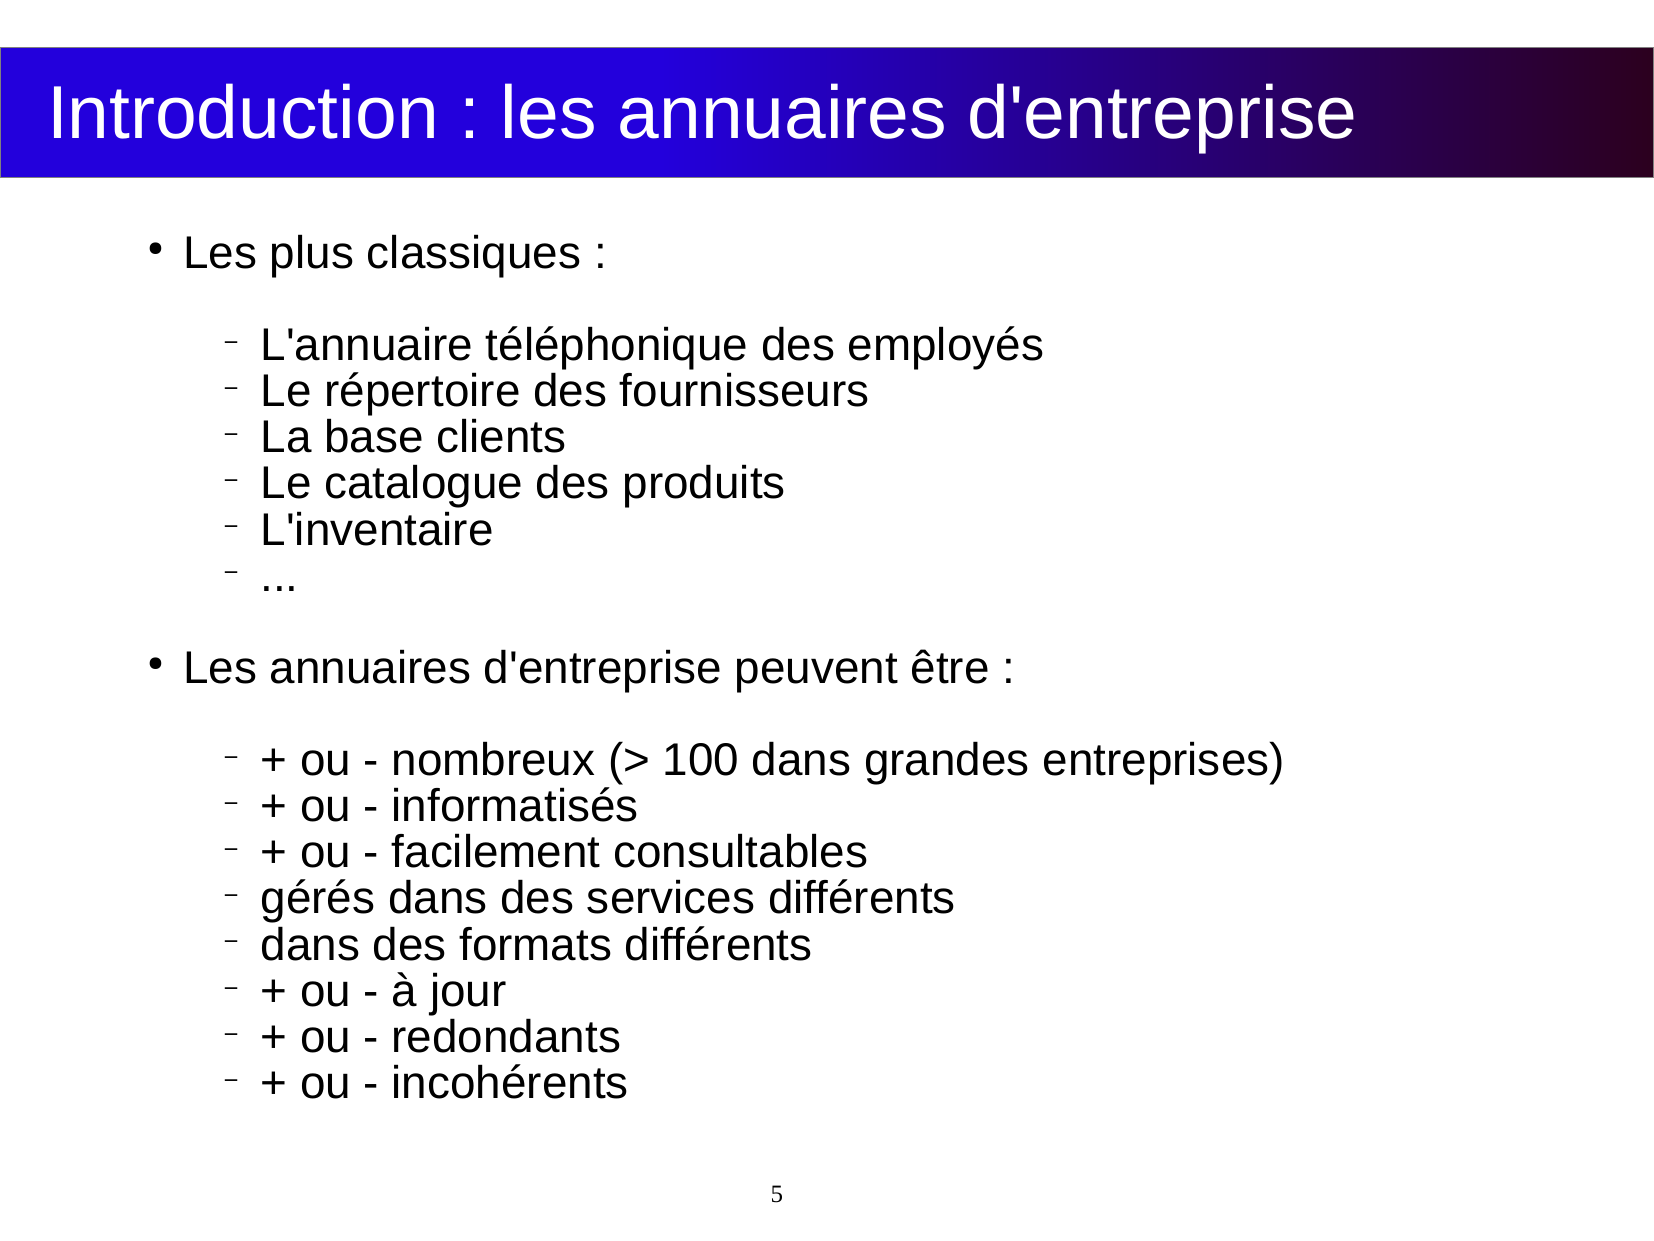

# Introduction : les annuaires d'entreprise
Les plus classiques :
L'annuaire téléphonique des employés
Le répertoire des fournisseurs
La base clients
Le catalogue des produits
L'inventaire
...
Les annuaires d'entreprise peuvent être :
+ ou - nombreux (> 100 dans grandes entreprises)
+ ou - informatisés
+ ou - facilement consultables
gérés dans des services différents
dans des formats différents
+ ou - à jour
+ ou - redondants
+ ou - incohérents